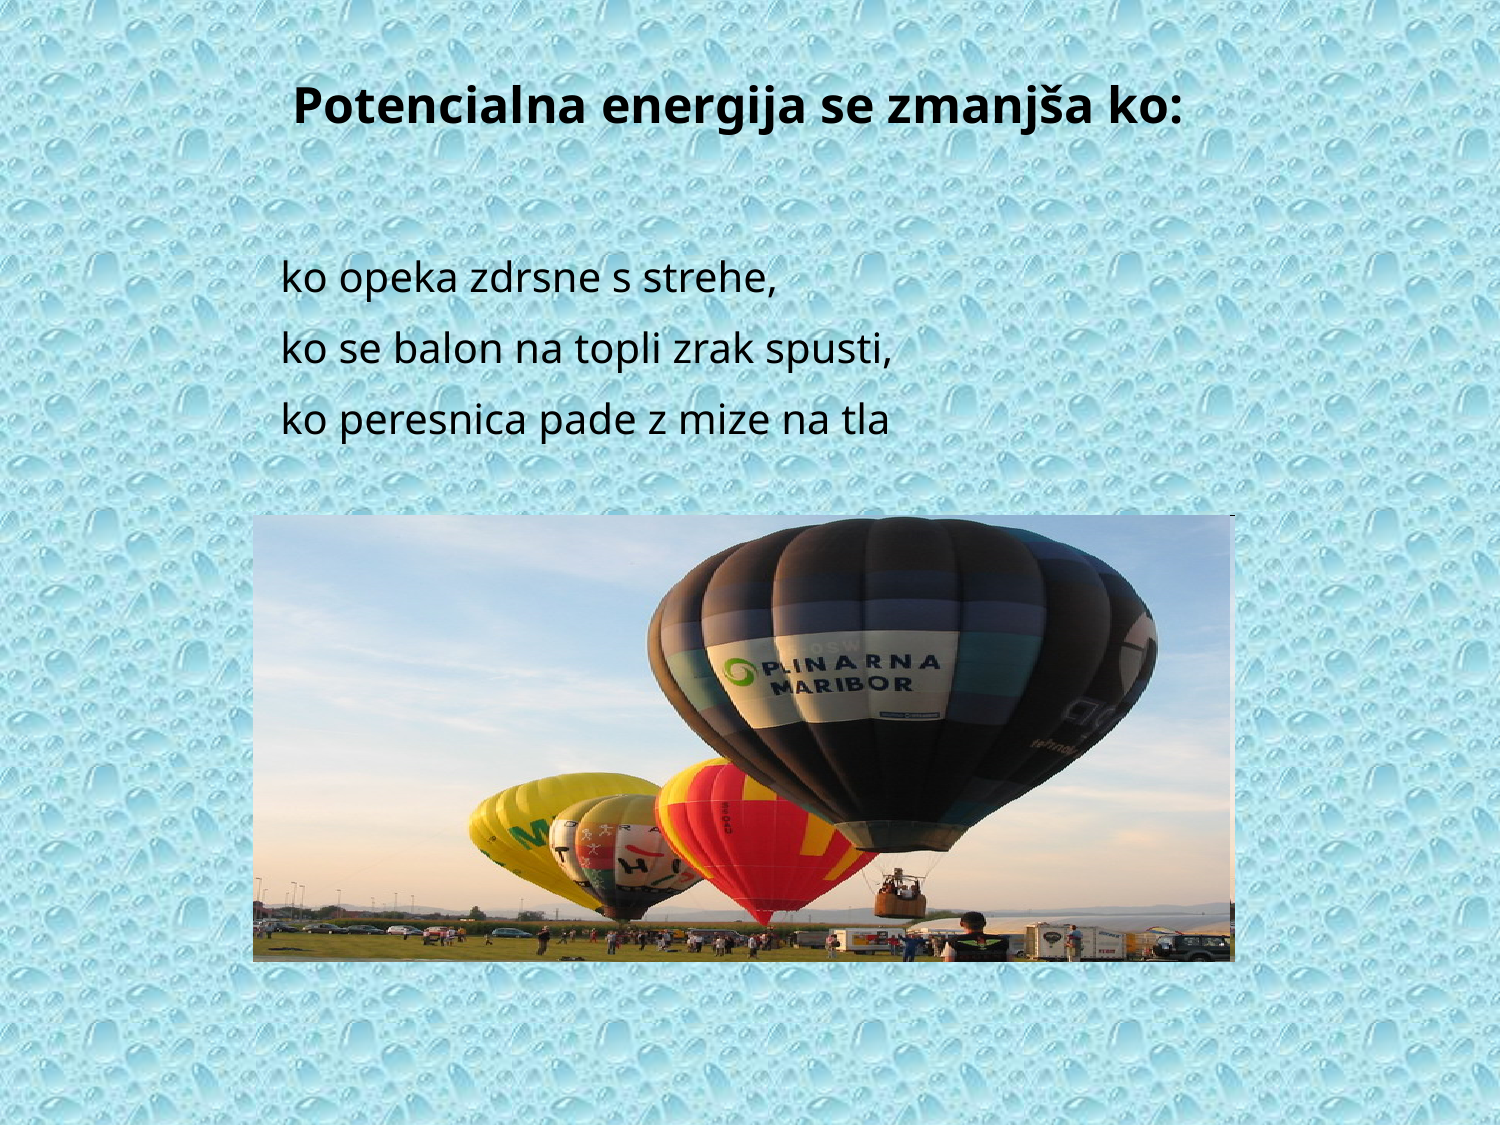

Potencialna energija se zmanjša ko:
ko opeka zdrsne s strehe,
ko se balon na topli zrak spusti,
ko peresnica pade z mize na tla